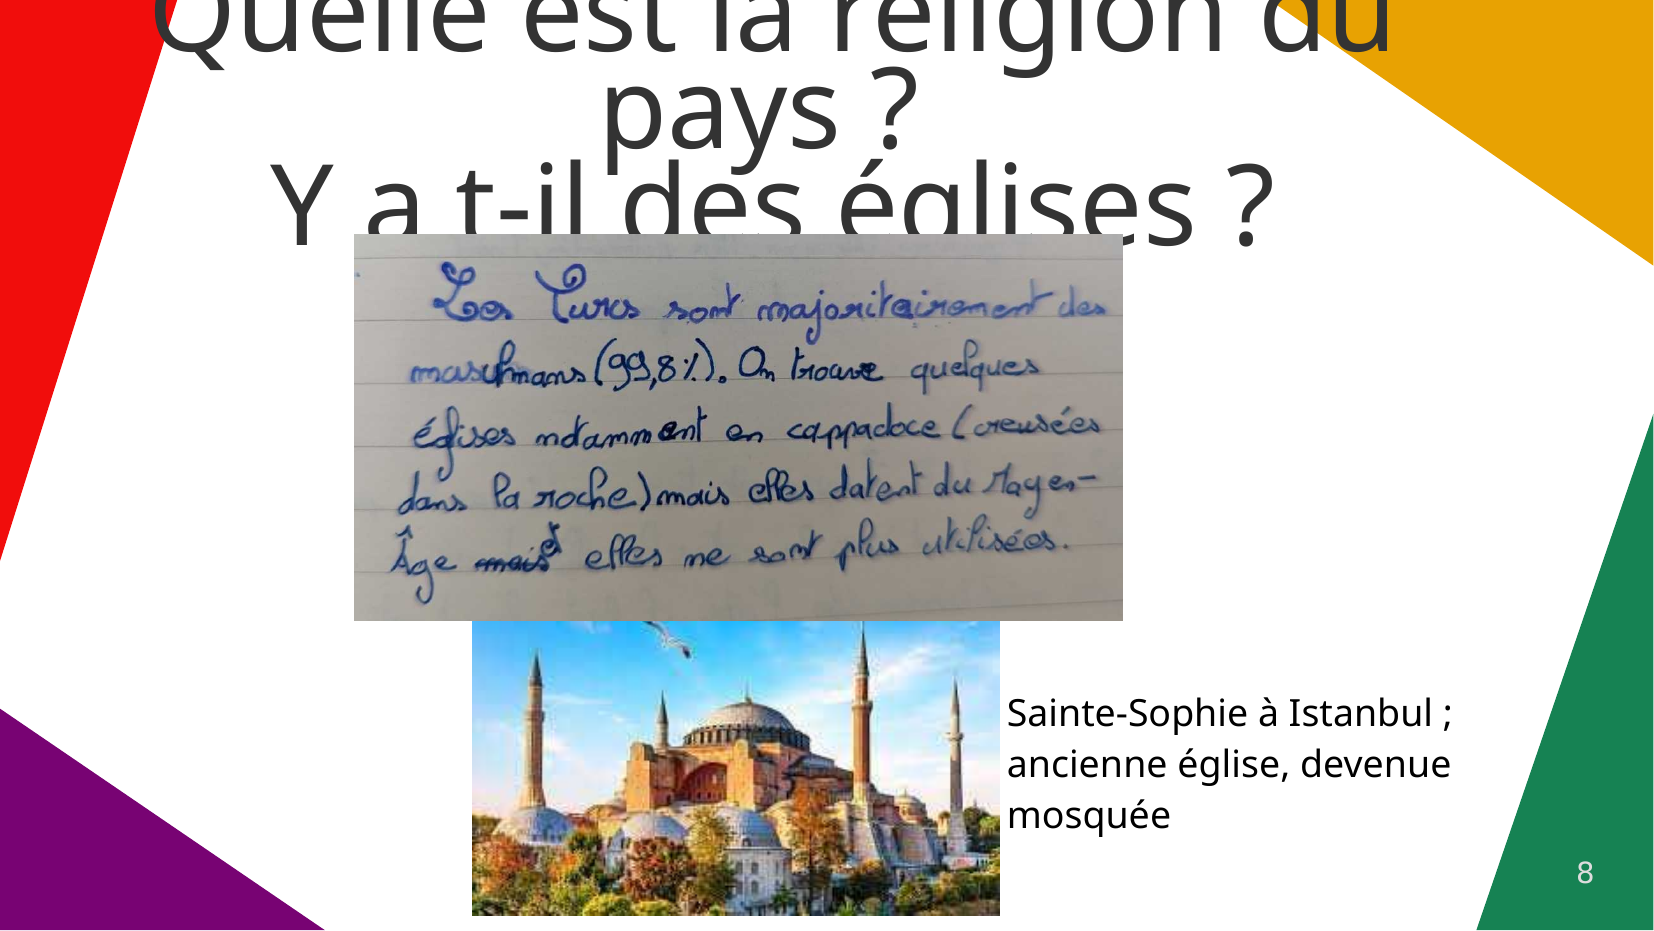

# Quelle est la religion du pays ? Y a t-il des églises ?
Sainte-Sophie à Istanbul ; ancienne église, devenue mosquée
8